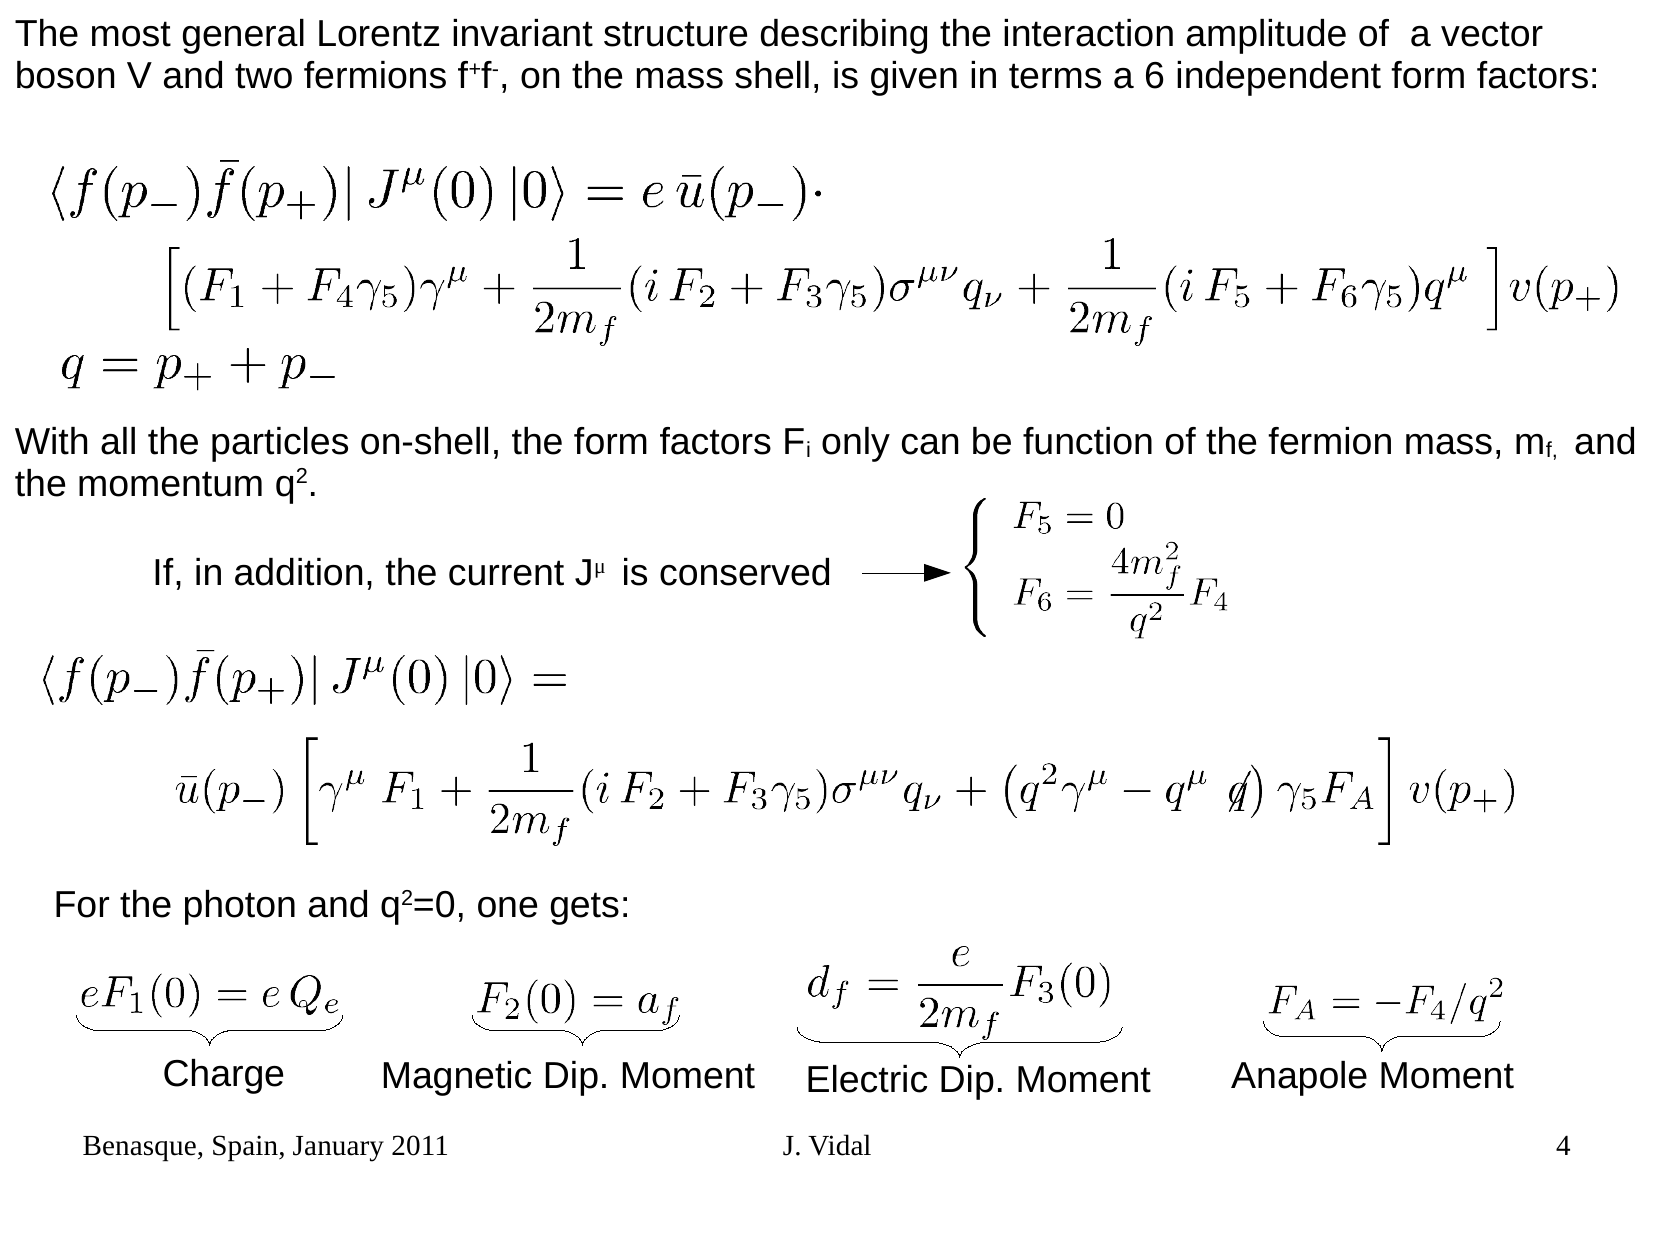

The most general Lorentz invariant structure describing the interaction amplitude of a vector boson V and two fermions f+f-, on the mass shell, is given in terms a 6 independent form factors:
With all the particles on-shell, the form factors Fi only can be function of the fermion mass, mf, and the momentum q2.
If, in addition, the current Jμ is conserved
For the photon and q2=0, one gets:
Charge
Magnetic Dip. Moment
Anapole Moment
Electric Dip. Moment
Benasque, Spain, January 2011
J. Vidal
4